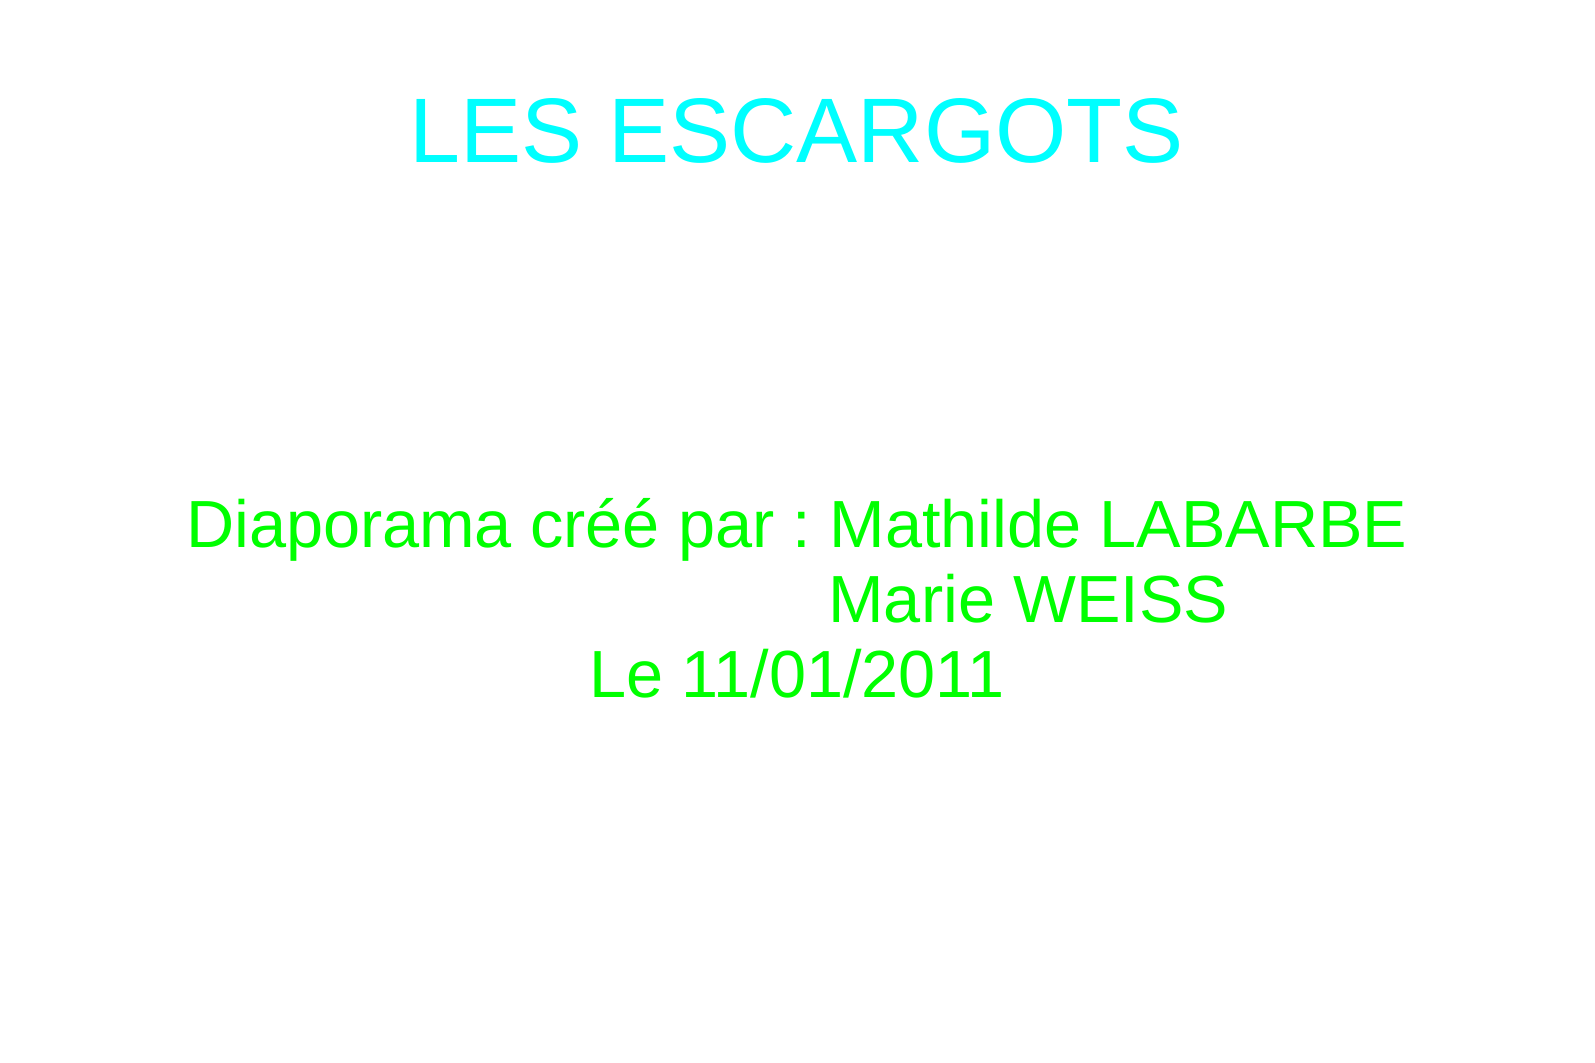

# LES ESCARGOTS
Diaporama créé par : Mathilde LABARBE
 Marie WEISS
Le 11/01/2011